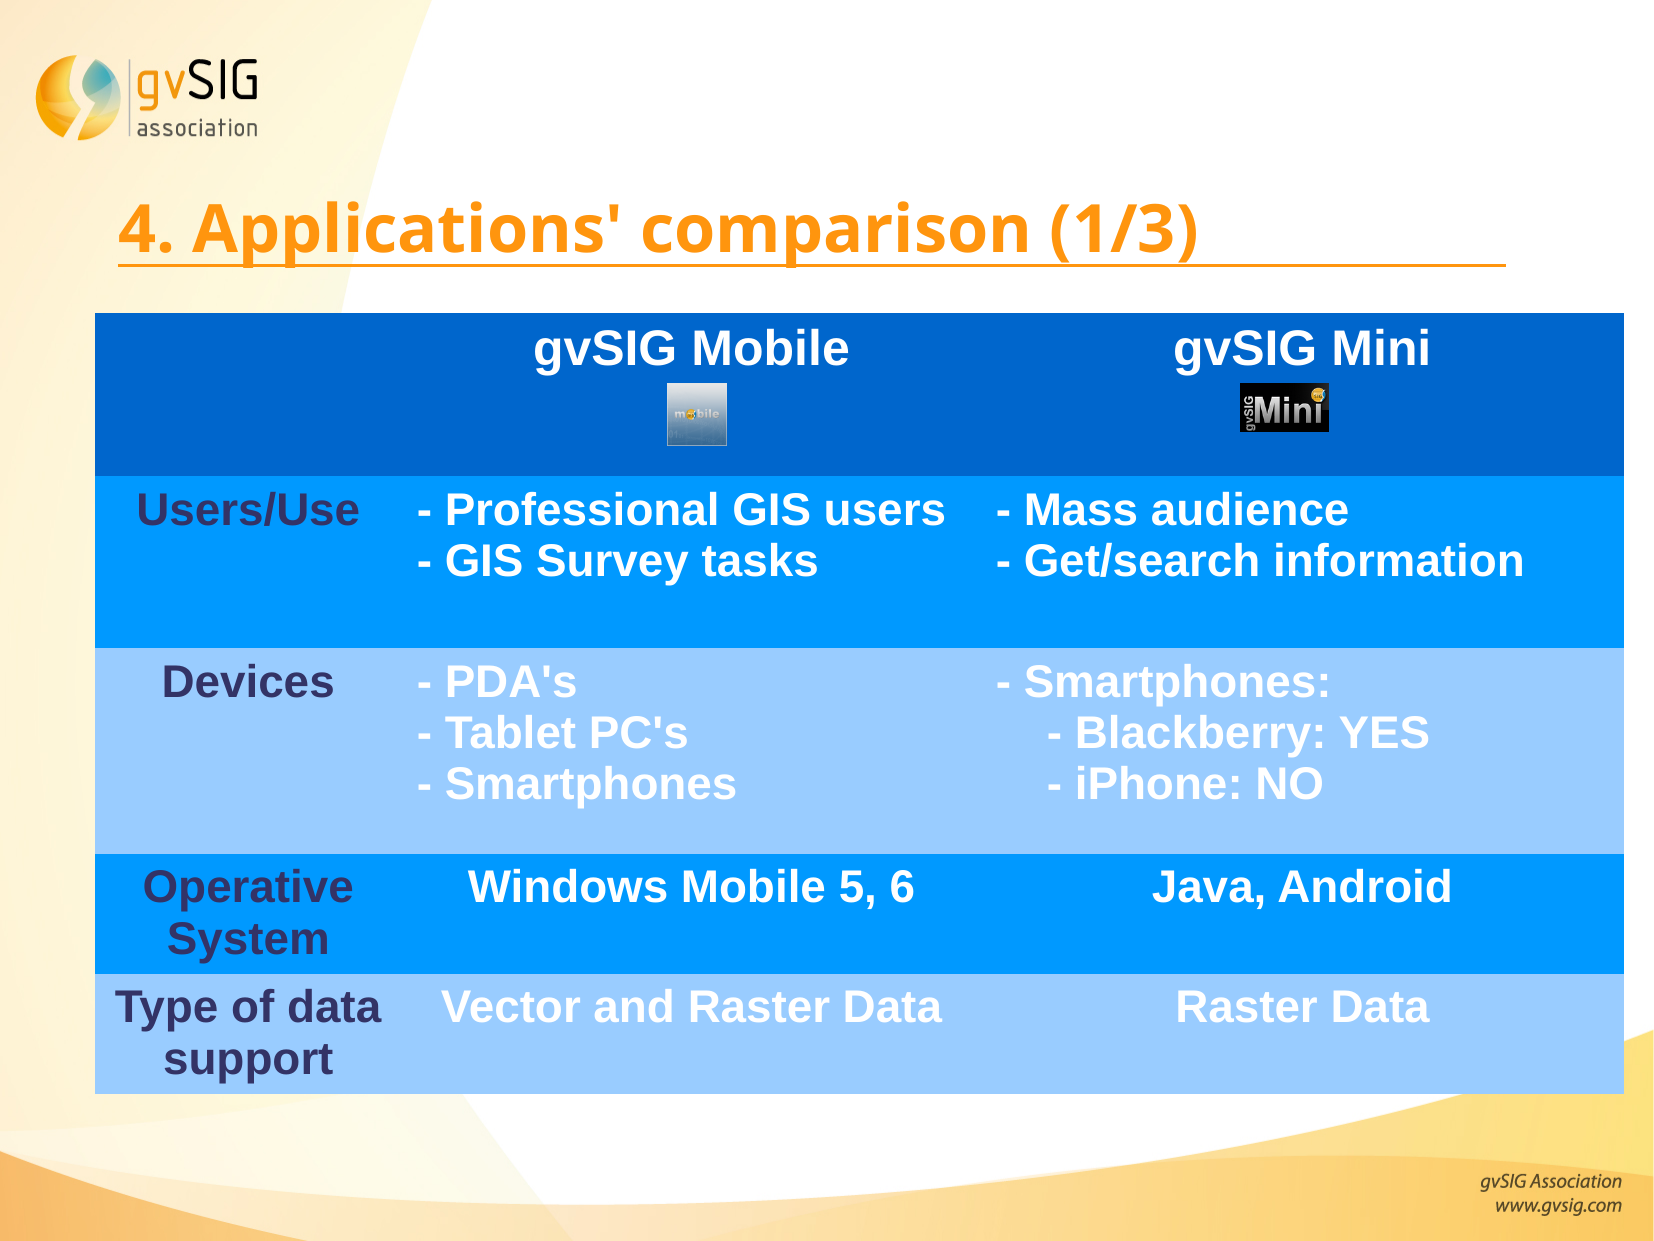

# 4. Applications' comparison (1/3)
| | gvSIG Mobile | gvSIG Mini |
| --- | --- | --- |
| Users/Use | - Professional GIS users - GIS Survey tasks | - Mass audience - Get/search information |
| Devices | - PDA's - Tablet PC's - Smartphones | - Smartphones: - Blackberry: YES - iPhone: NO |
| Operative System | Windows Mobile 5, 6 | Java, Android |
| Type of data support | Vector and Raster Data | Raster Data |